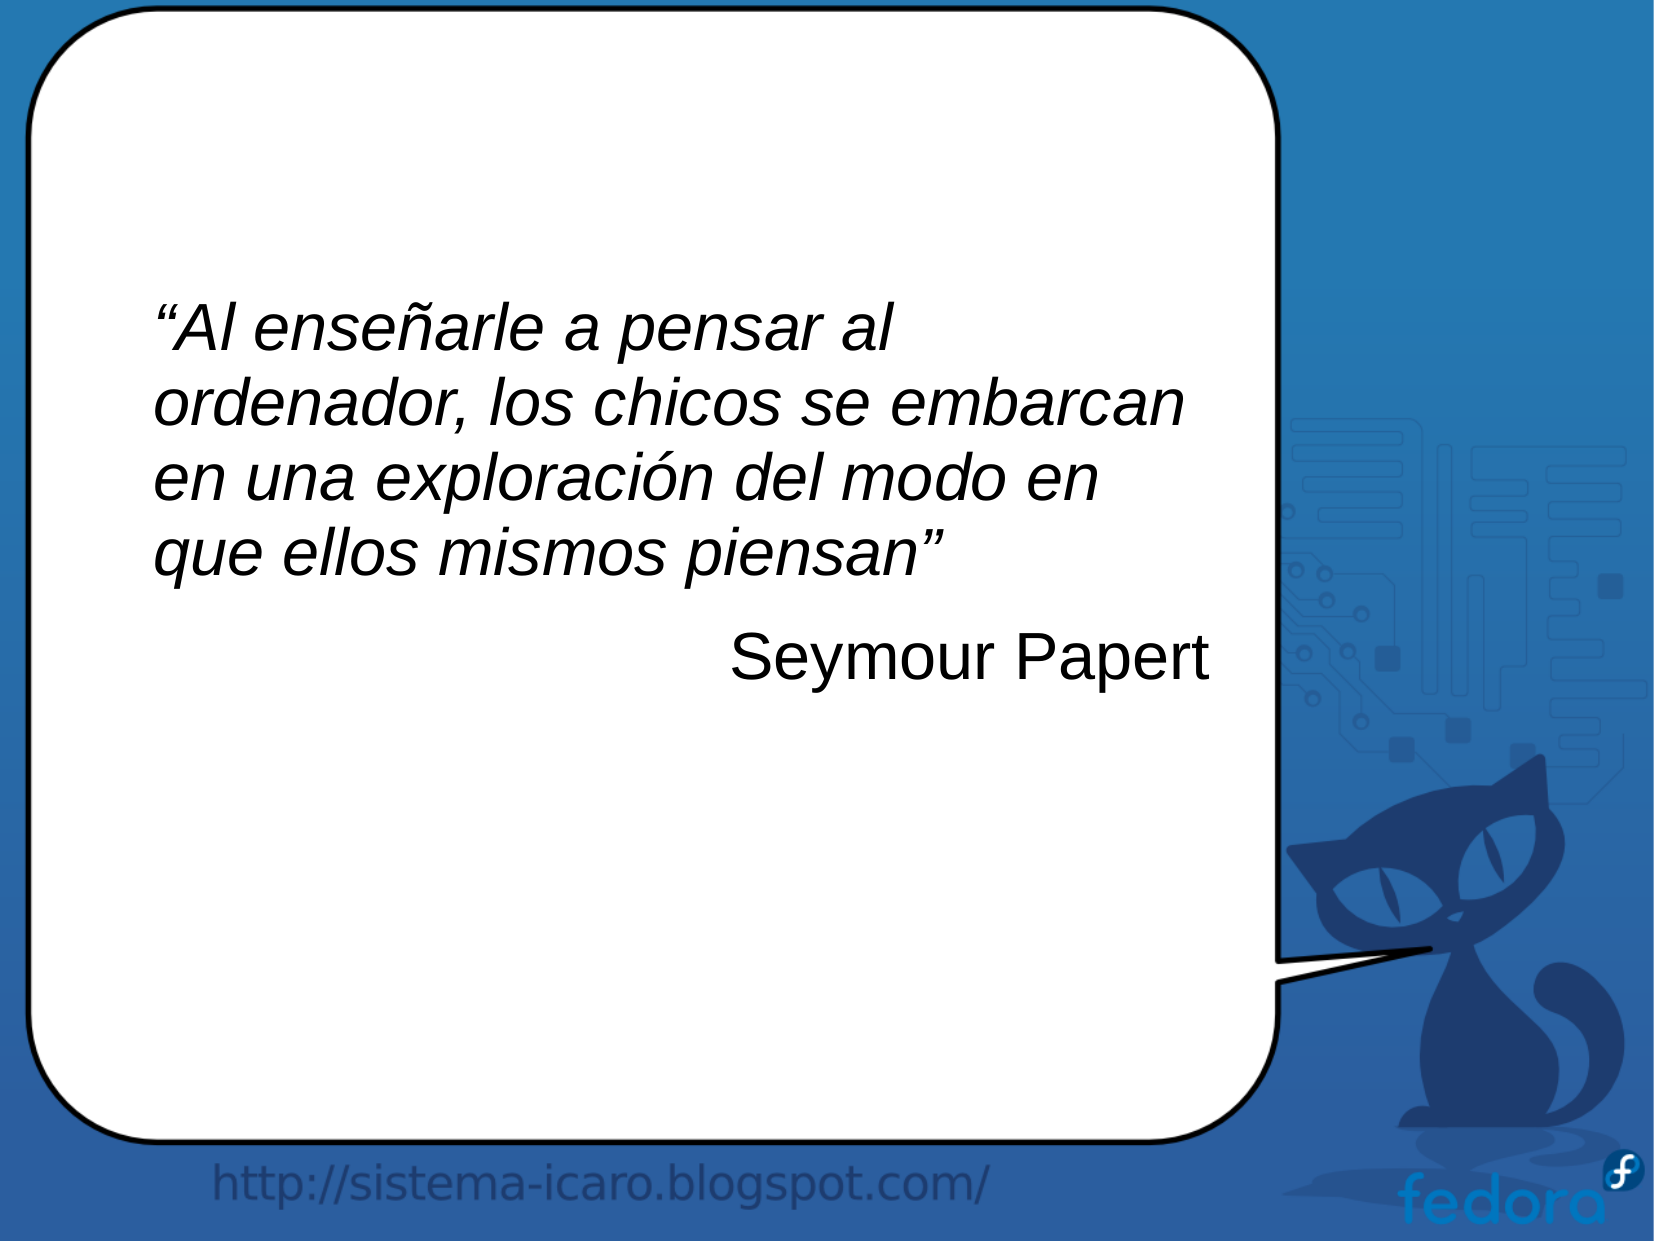

# “Al enseñarle a pensar al ordenador, los chicos se embarcan en una exploración del modo en que ellos mismos piensan”
Seymour Papert